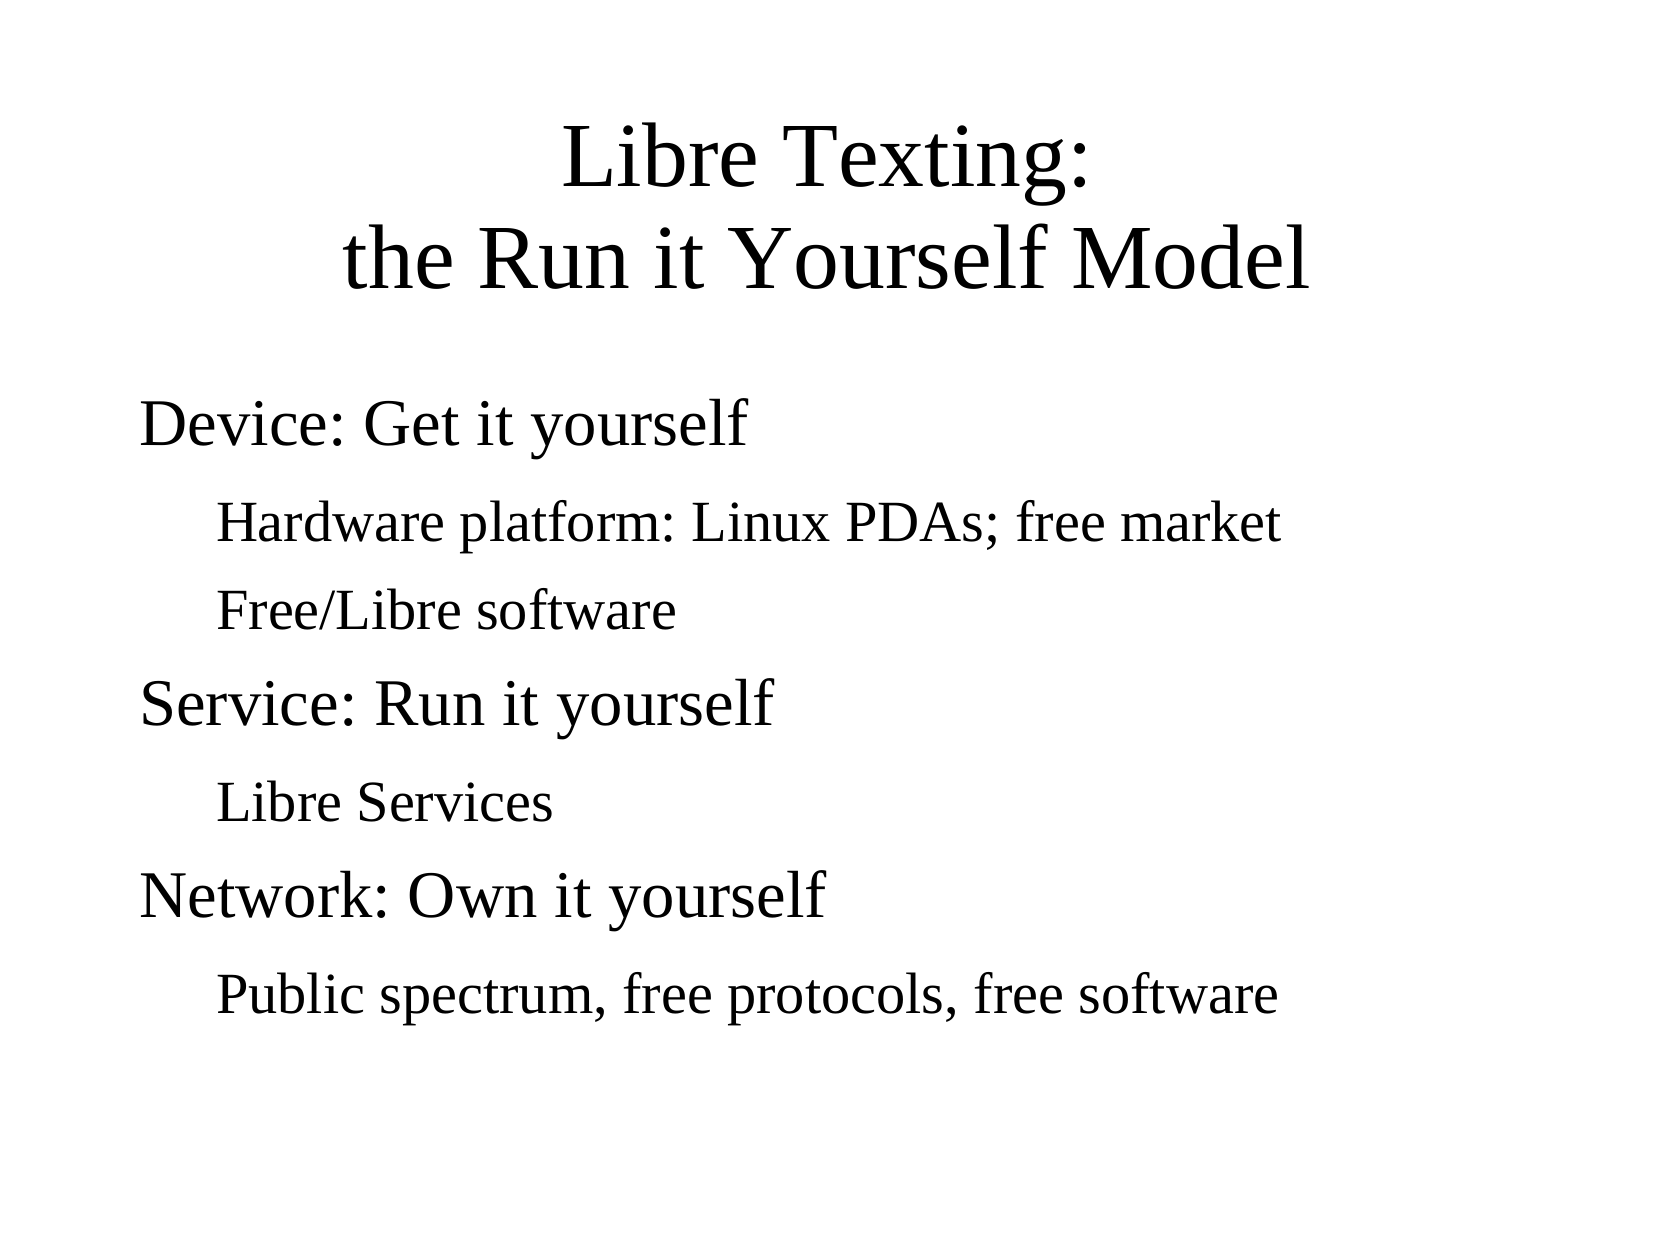

# Libre Texting: the Run it Yourself Model
Device: Get it yourself
Hardware platform: Linux PDAs; free market
Free/Libre software
Service: Run it yourself
Libre Services
Network: Own it yourself
Public spectrum, free protocols, free software